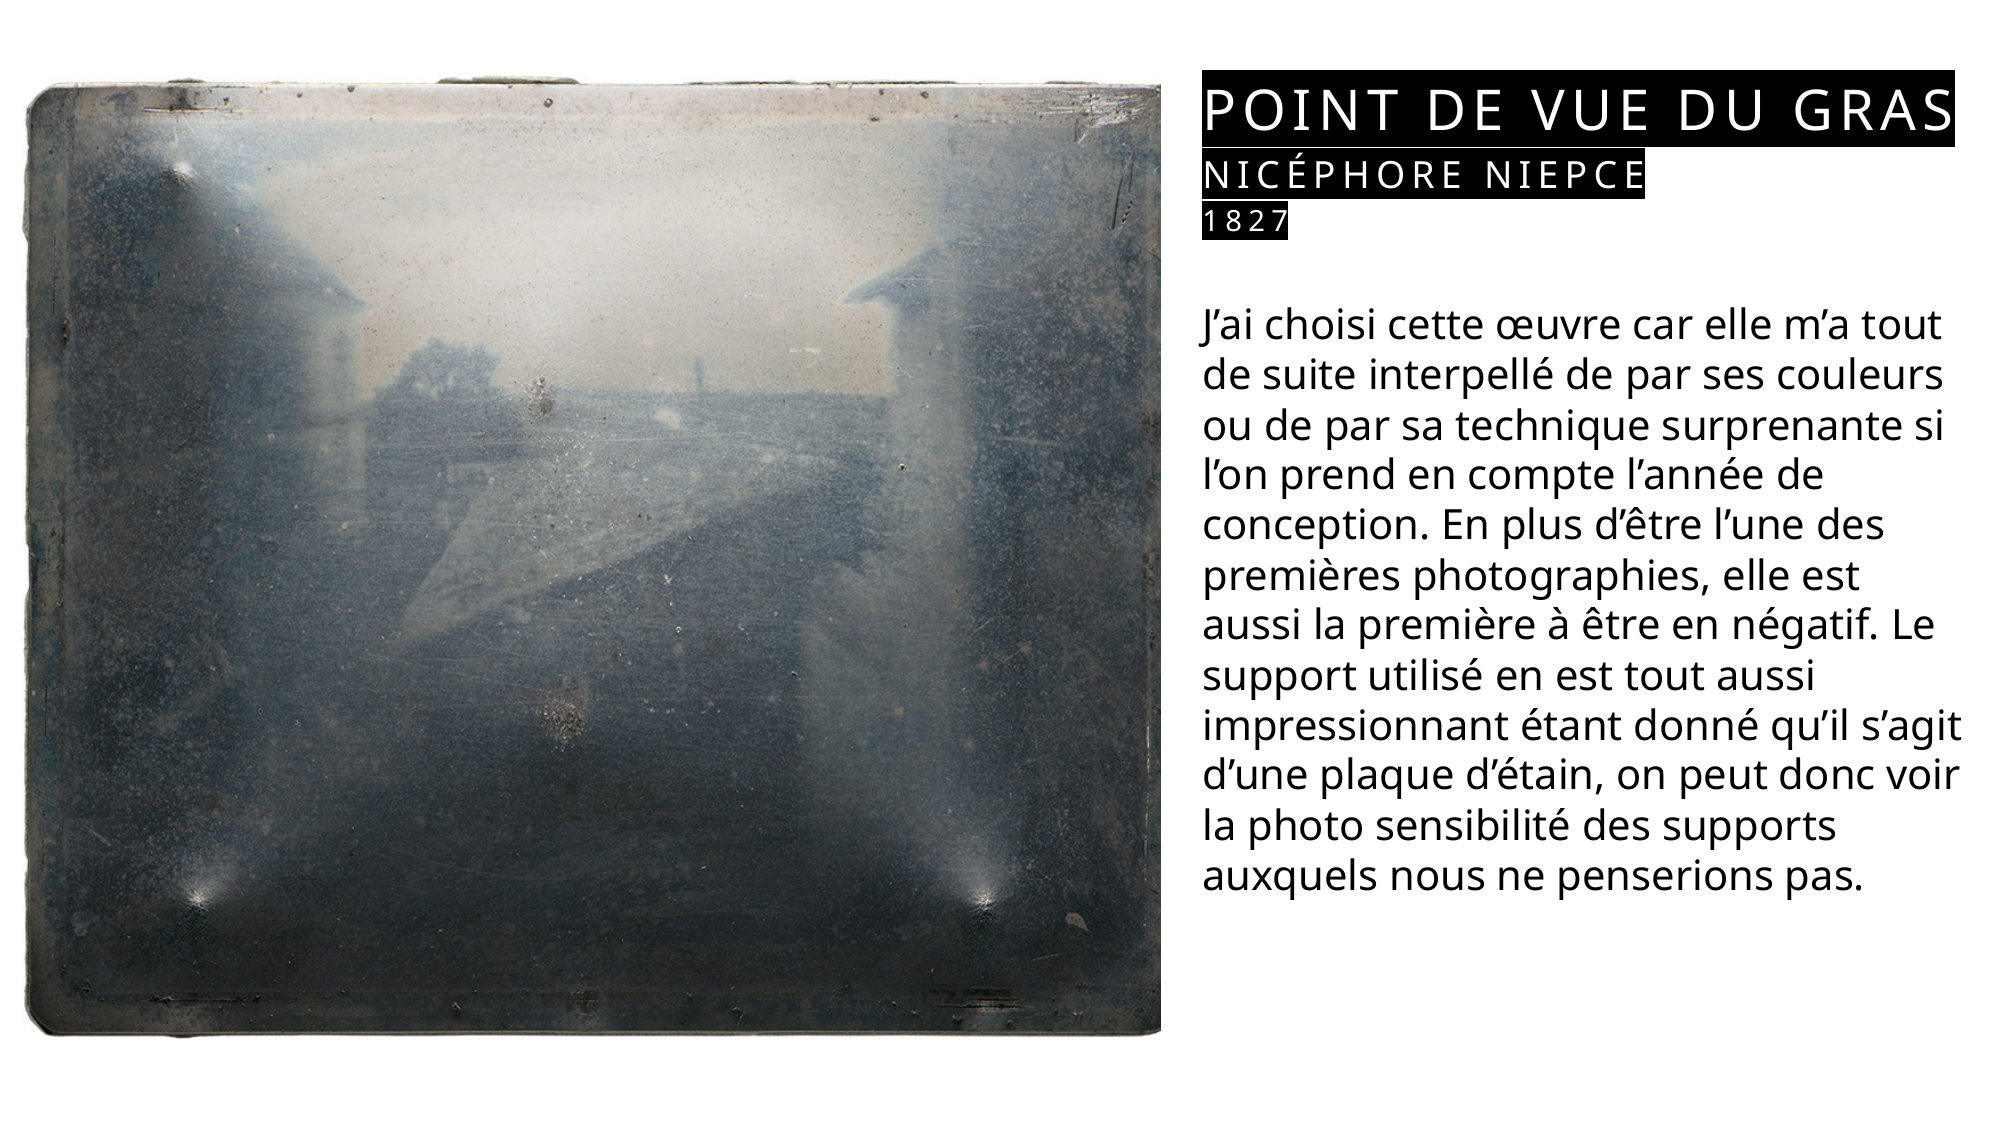

# Point de vue du Gras Nicéphore NIEPCE 1827
J’ai choisi cette œuvre car elle m’a tout de suite interpellé de par ses couleurs ou de par sa technique surprenante si l’on prend en compte l’année de conception. En plus d’être l’une des premières photographies, elle est aussi la première à être en négatif. Le support utilisé en est tout aussi impressionnant étant donné qu’il s’agit d’une plaque d’étain, on peut donc voir la photo sensibilité des supports auxquels nous ne penserions pas.